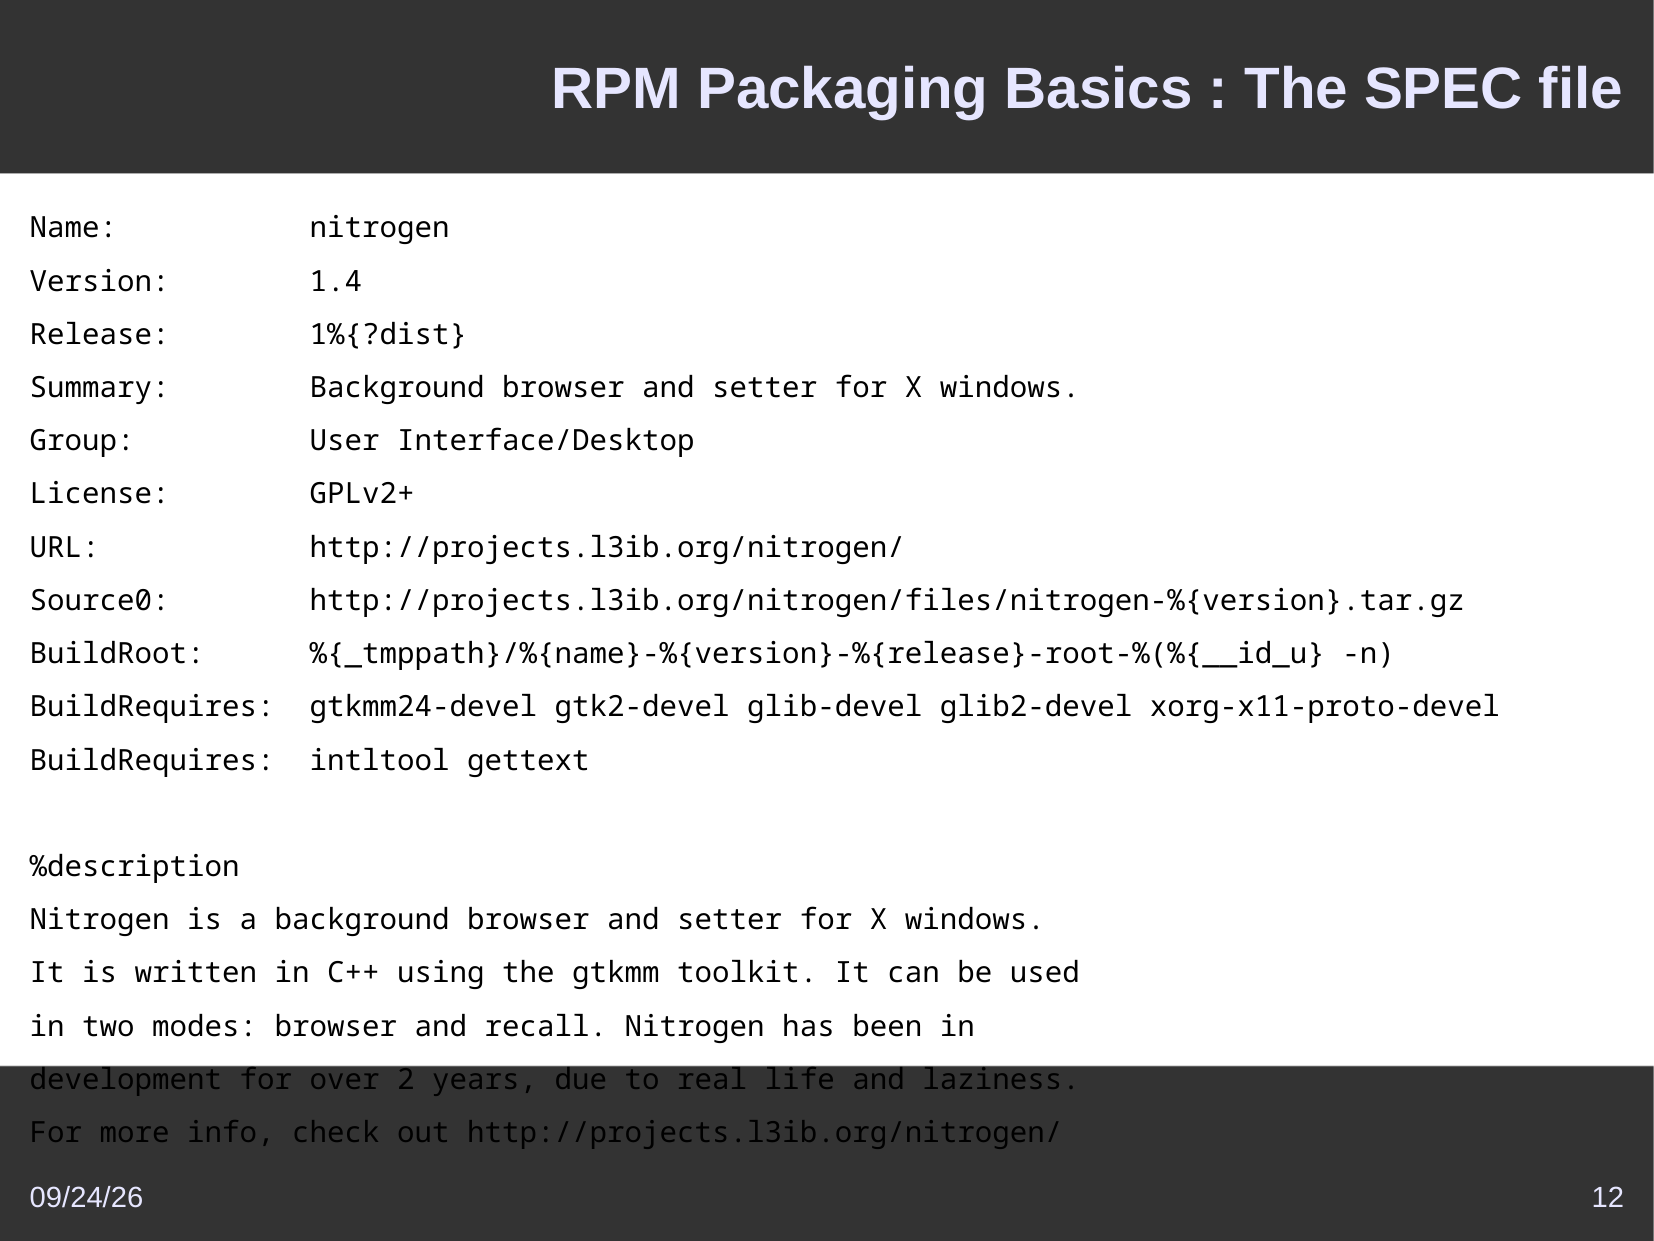

# RPM Packaging Basics : The SPEC file
Name: nitrogen
Version: 1.4
Release: 1%{?dist}
Summary: Background browser and setter for X windows.
Group: User Interface/Desktop
License: GPLv2+
URL: http://projects.l3ib.org/nitrogen/
Source0: http://projects.l3ib.org/nitrogen/files/nitrogen-%{version}.tar.gz
BuildRoot: %{_tmppath}/%{name}-%{version}-%{release}-root-%(%{__id_u} -n)
BuildRequires: gtkmm24-devel gtk2-devel glib-devel glib2-devel xorg-x11-proto-devel
BuildRequires: intltool gettext
%description
Nitrogen is a background browser and setter for X windows.
It is written in C++ using the gtkmm toolkit. It can be used
in two modes: browser and recall. Nitrogen has been in
development for over 2 years, due to real life and laziness.
For more info, check out http://projects.l3ib.org/nitrogen/
12